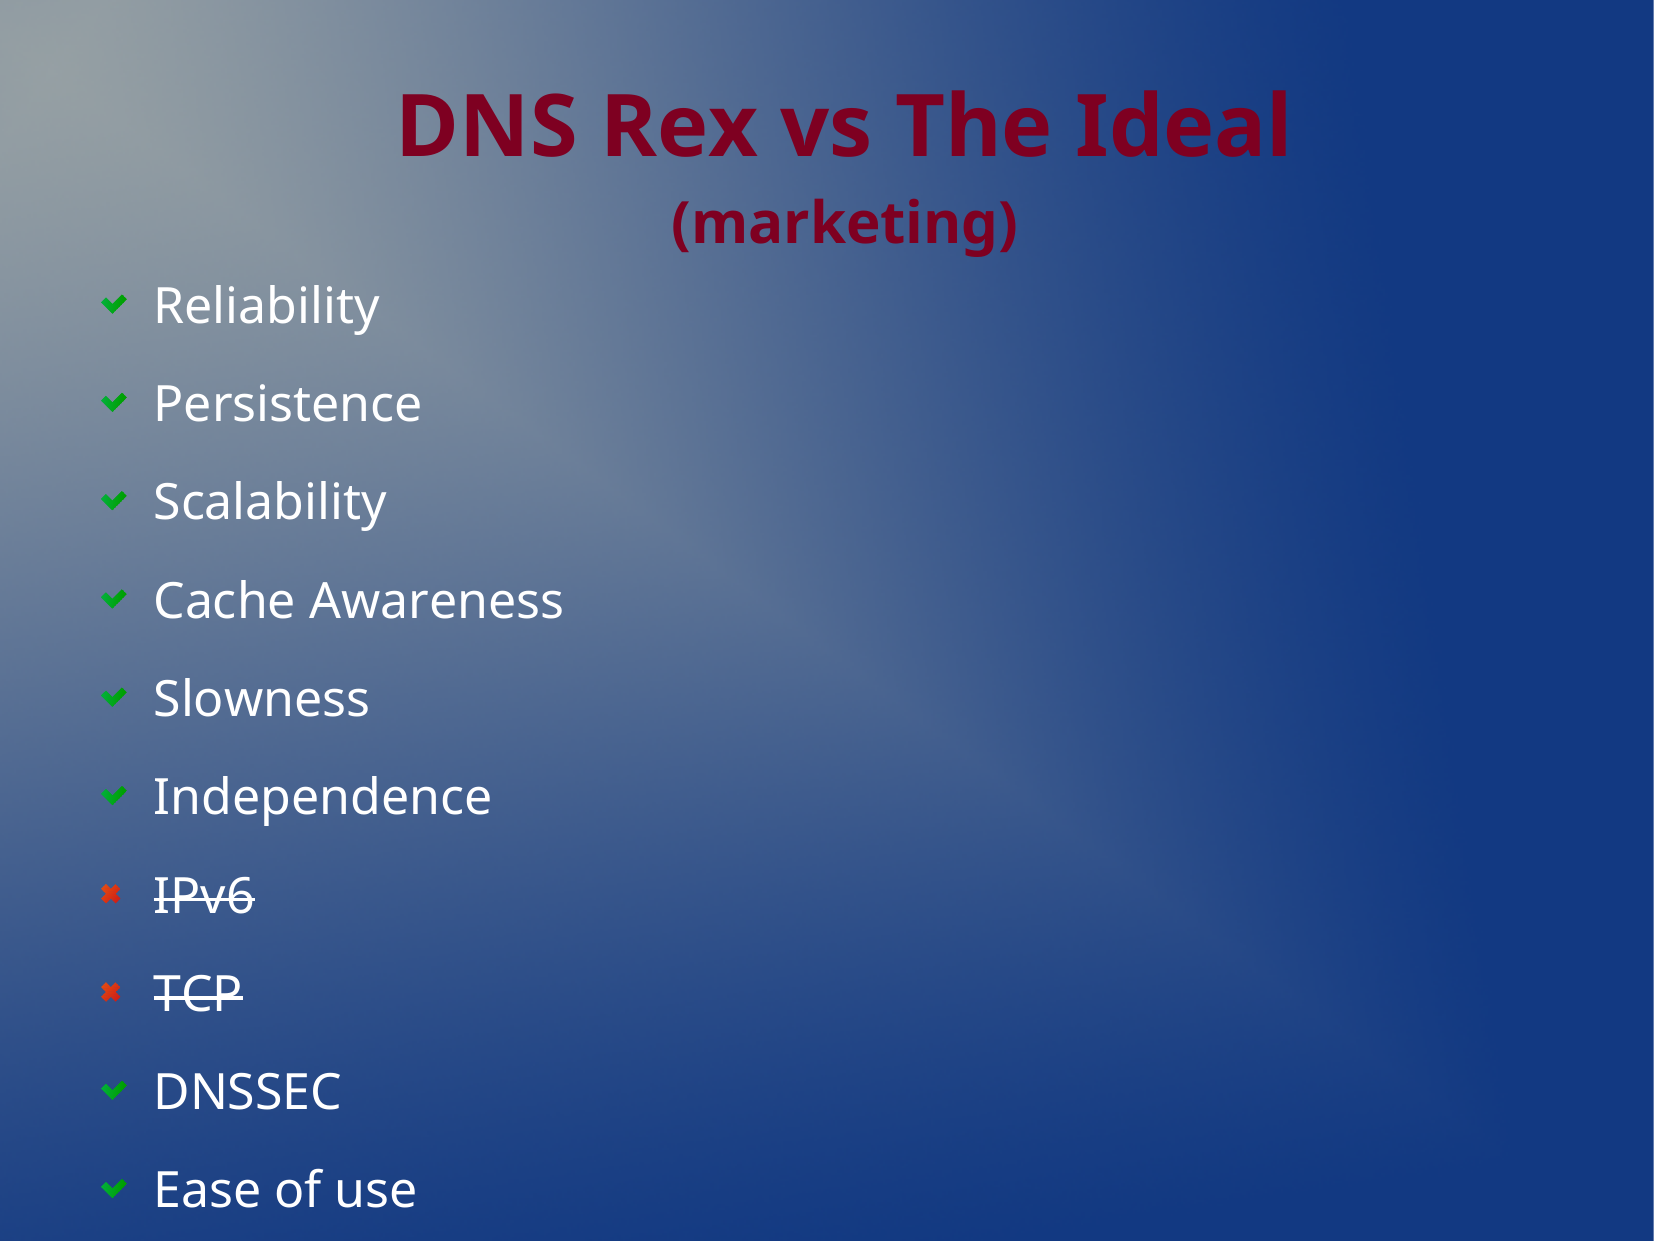

# DNS Rex vs The Ideal (marketing)
Reliability
Persistence
Scalability
Cache Awareness
Slowness
Independence
IPv6
TCP
DNSSEC
Ease of use